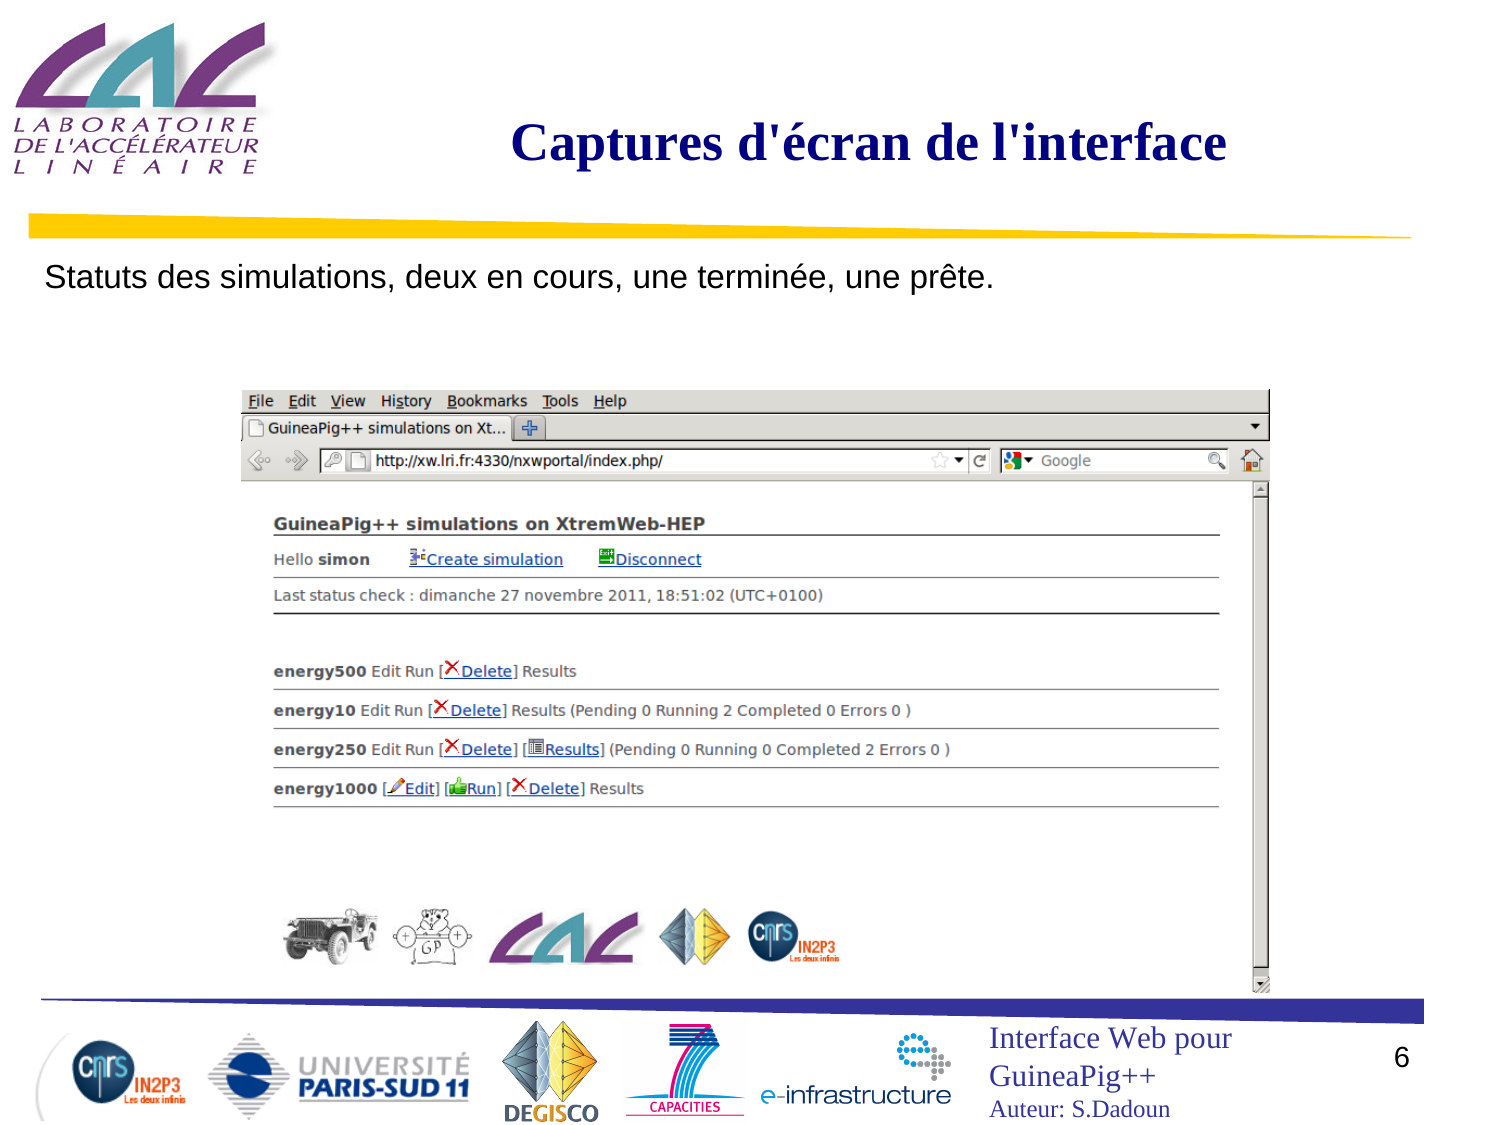

# Captures d'écran de l'interface
Statuts des simulations, deux en cours, une terminée, une prête.